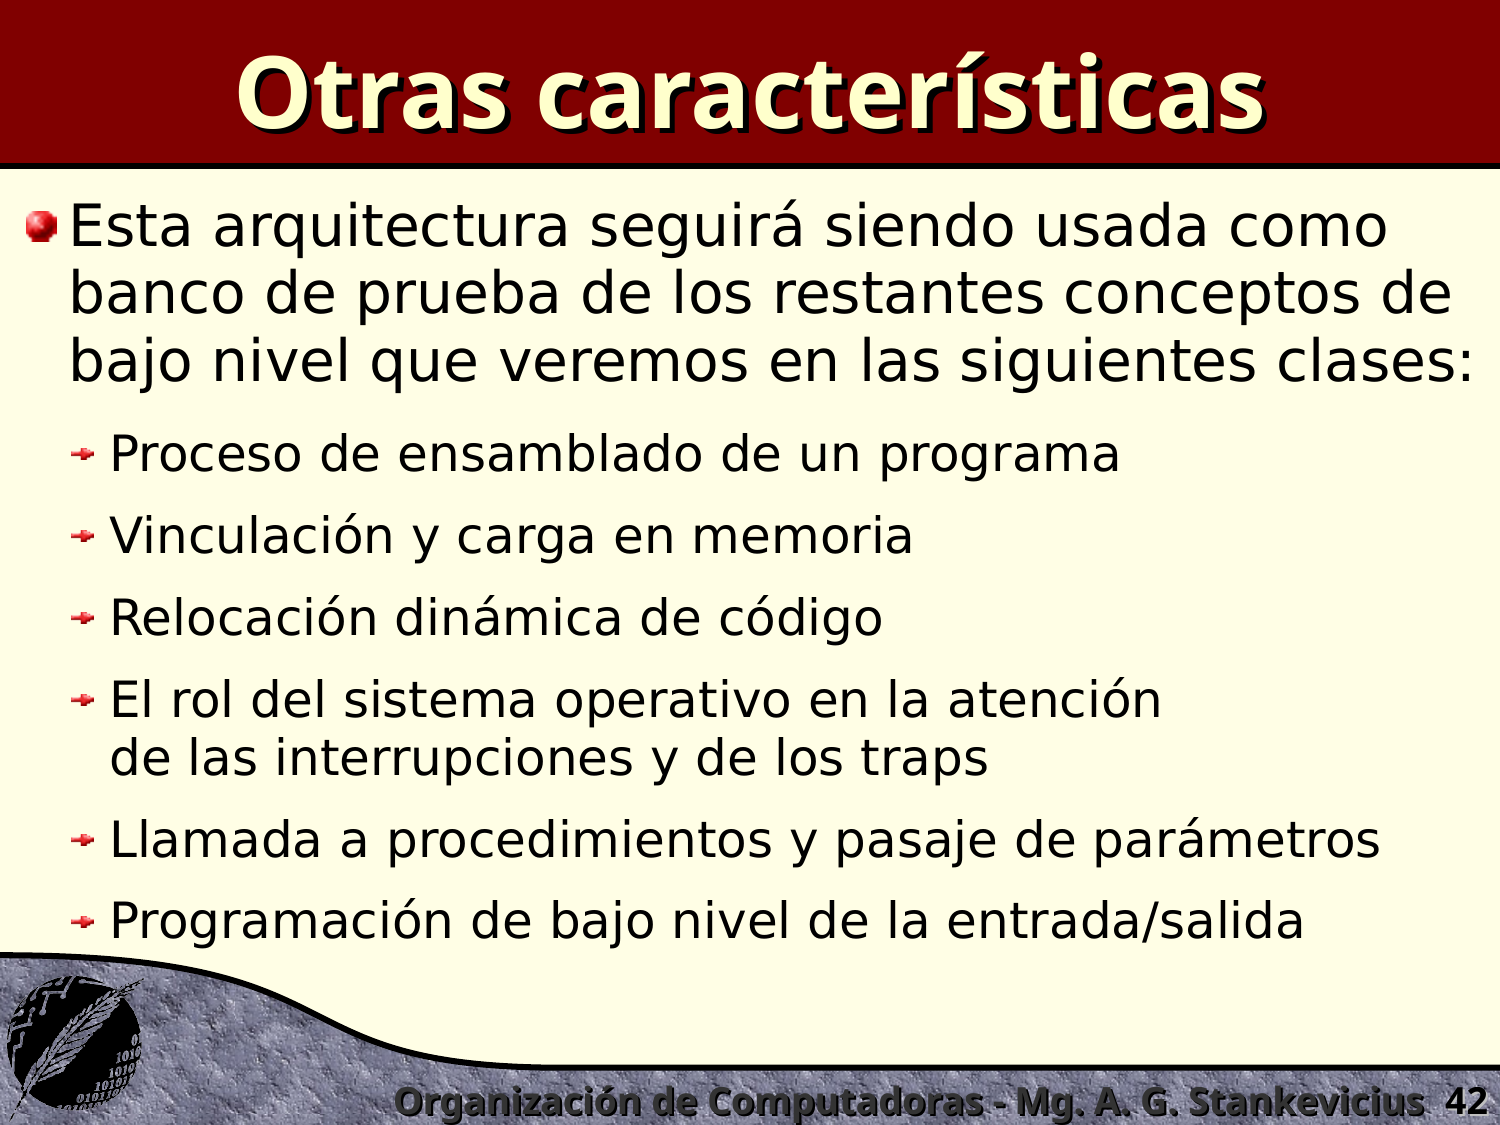

# Otras características
Esta arquitectura seguirá siendo usada como banco de prueba de los restantes conceptos de bajo nivel que veremos en las siguientes clases:
Proceso de ensamblado de un programa
Vinculación y carga en memoria
Relocación dinámica de código
El rol del sistema operativo en la atención
de las interrupciones y de los traps
Llamada a procedimientos y pasaje de parámetros
Programación de bajo nivel de la entrada/salida
42